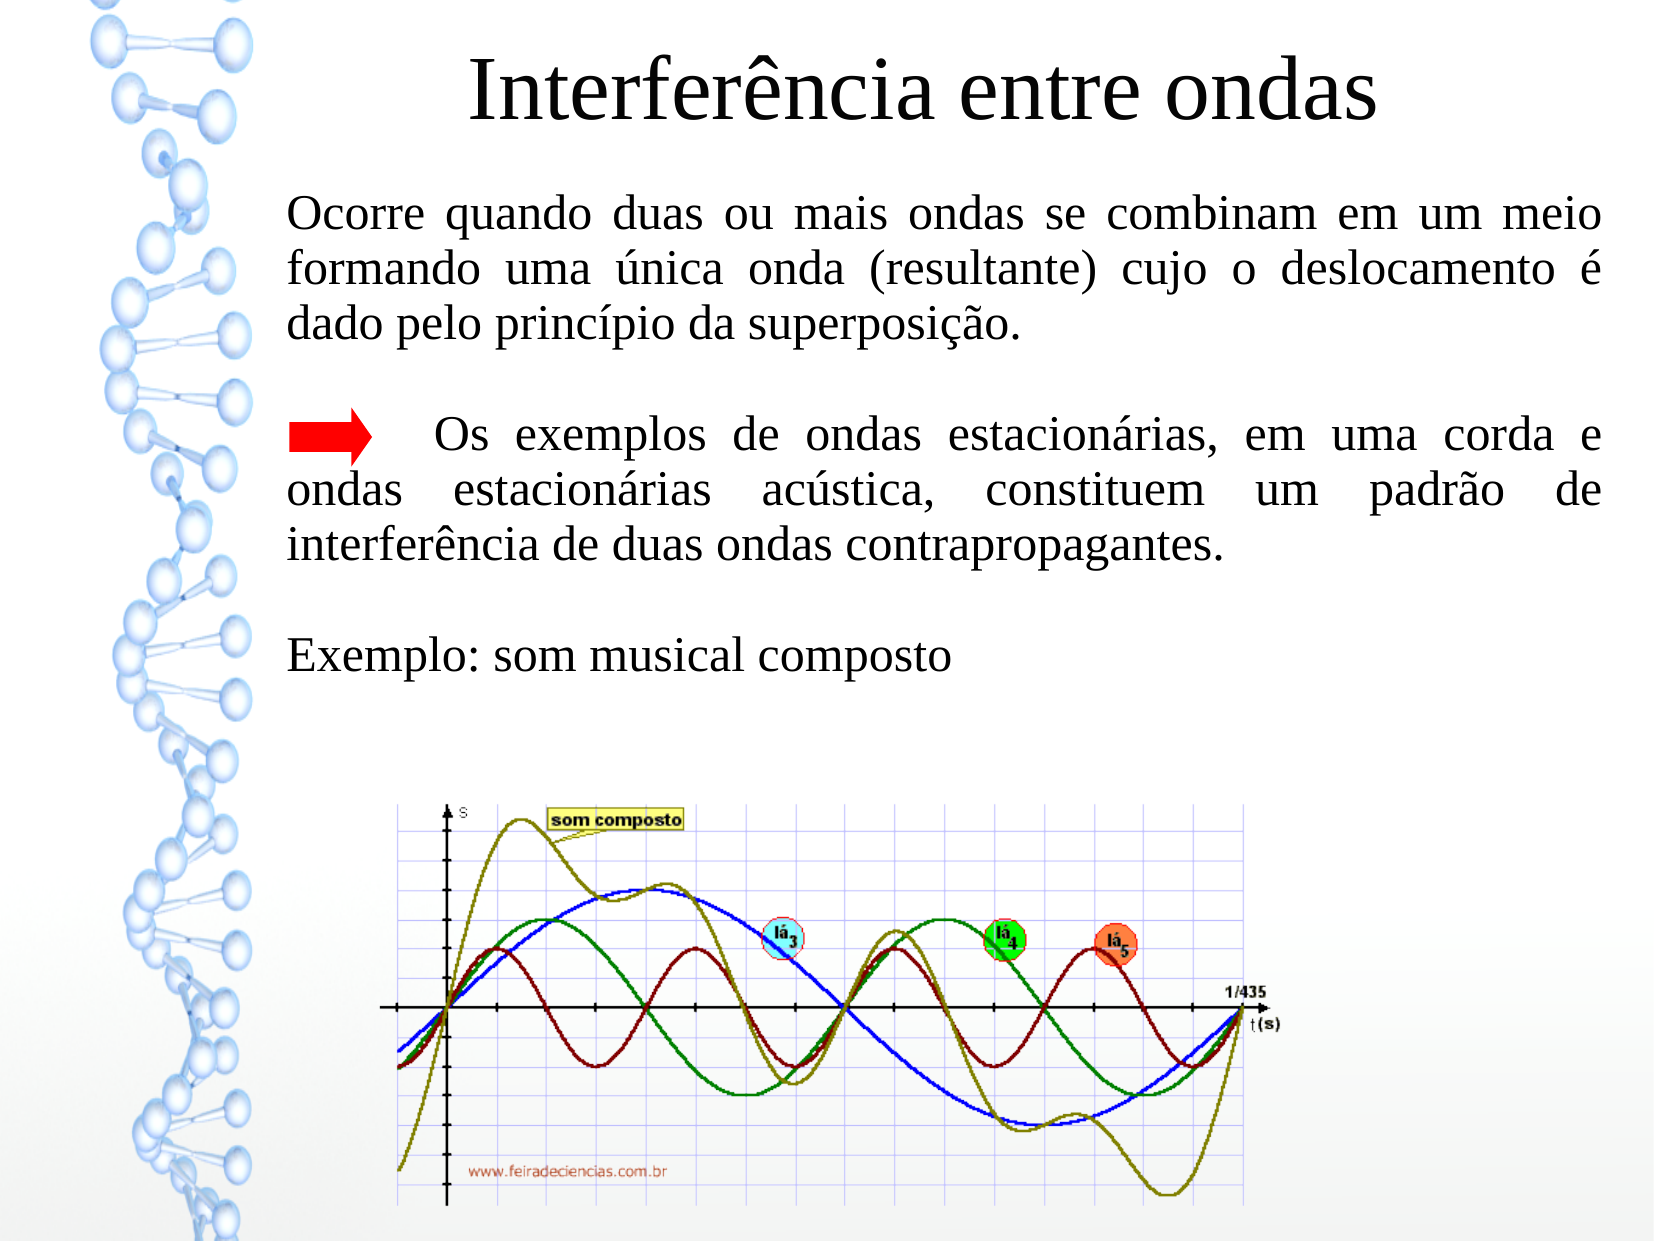

# Interferência entre ondas
Ocorre quando duas ou mais ondas se combinam em um meio formando uma única onda (resultante) cujo o deslocamento é dado pelo princípio da superposição.
		Os exemplos de ondas estacionárias, em uma corda e ondas estacionárias acústica, constituem um padrão de interferência de duas ondas contrapropagantes.
Exemplo: som musical composto